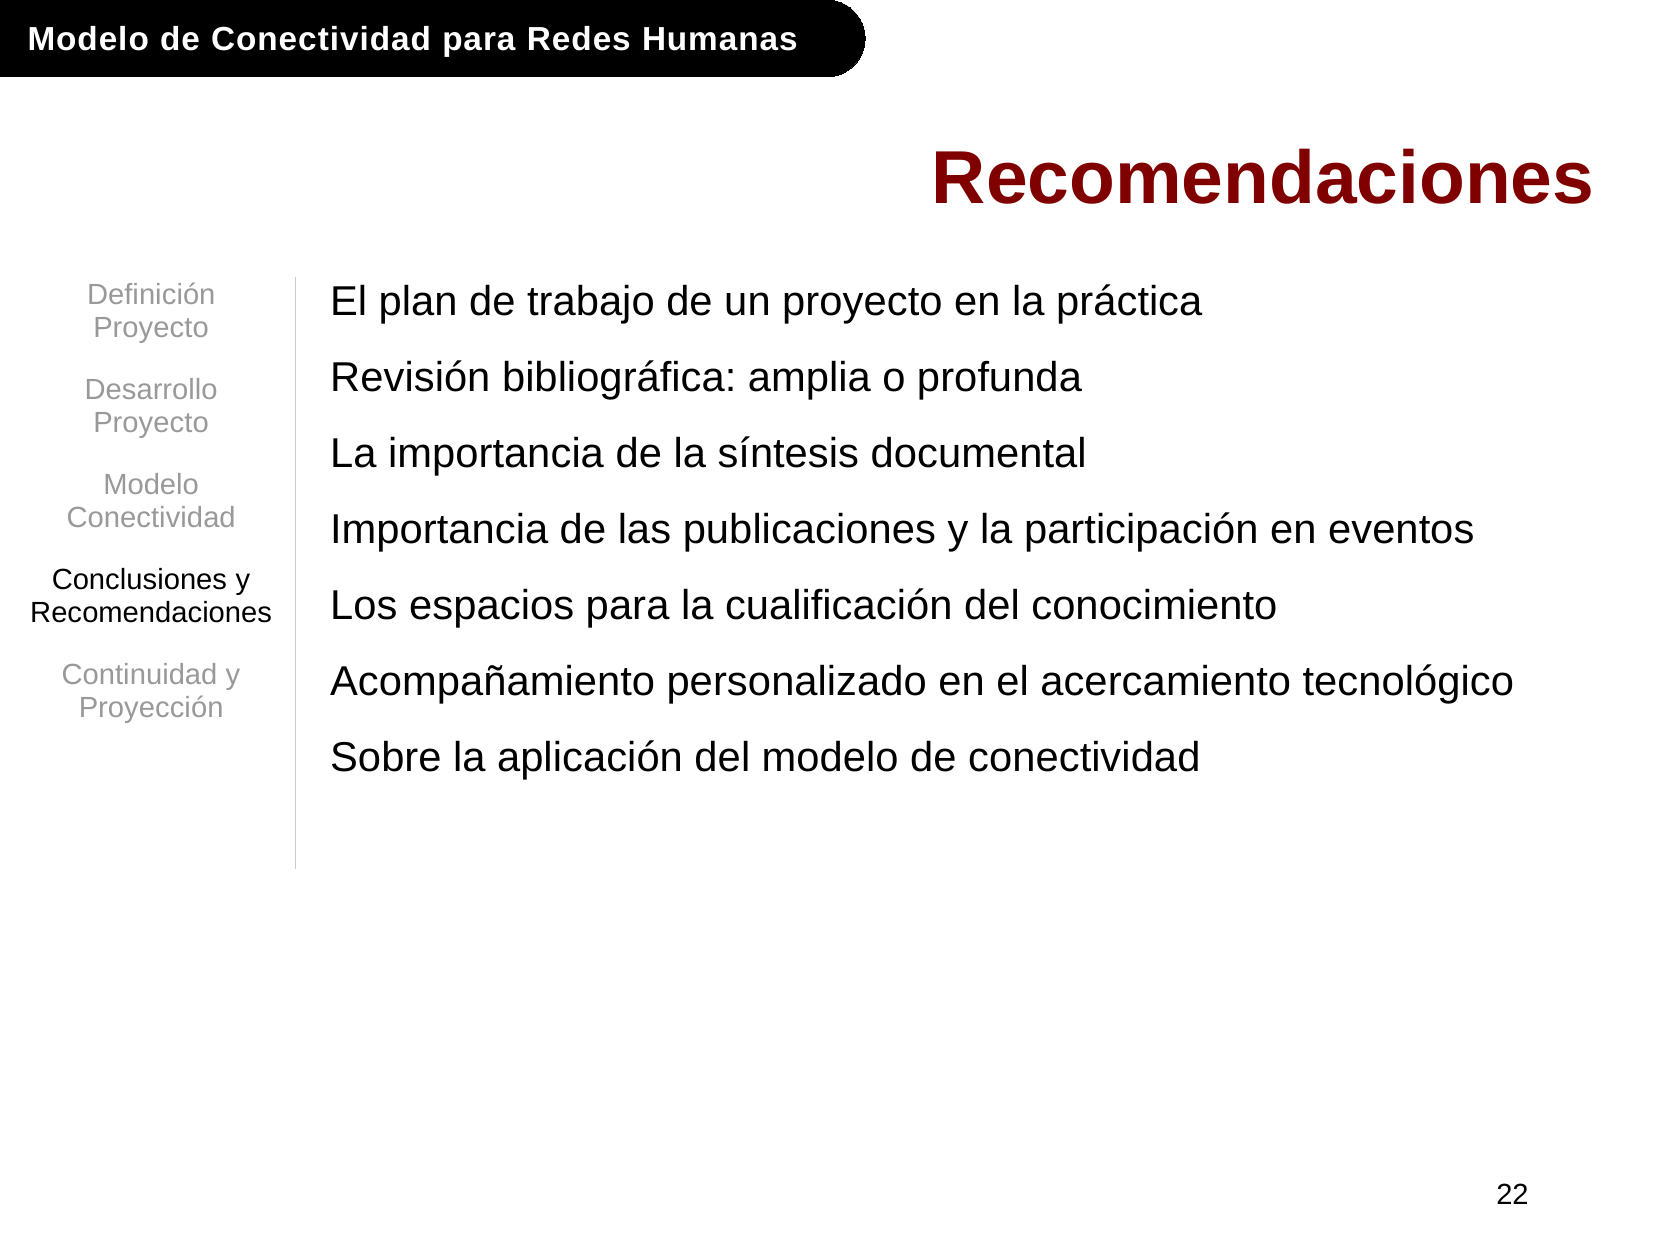

# Recomendaciones
El plan de trabajo de un proyecto en la práctica
Revisión bibliográfica: amplia o profunda
La importancia de la síntesis documental
Importancia de las publicaciones y la participación en eventos
Los espacios para la cualificación del conocimiento
Acompañamiento personalizado en el acercamiento tecnológico
Sobre la aplicación del modelo de conectividad
Definición
Proyecto
Desarrollo
Proyecto
Modelo
Conectividad
Conclusiones y Recomendaciones
Continuidad y Proyección